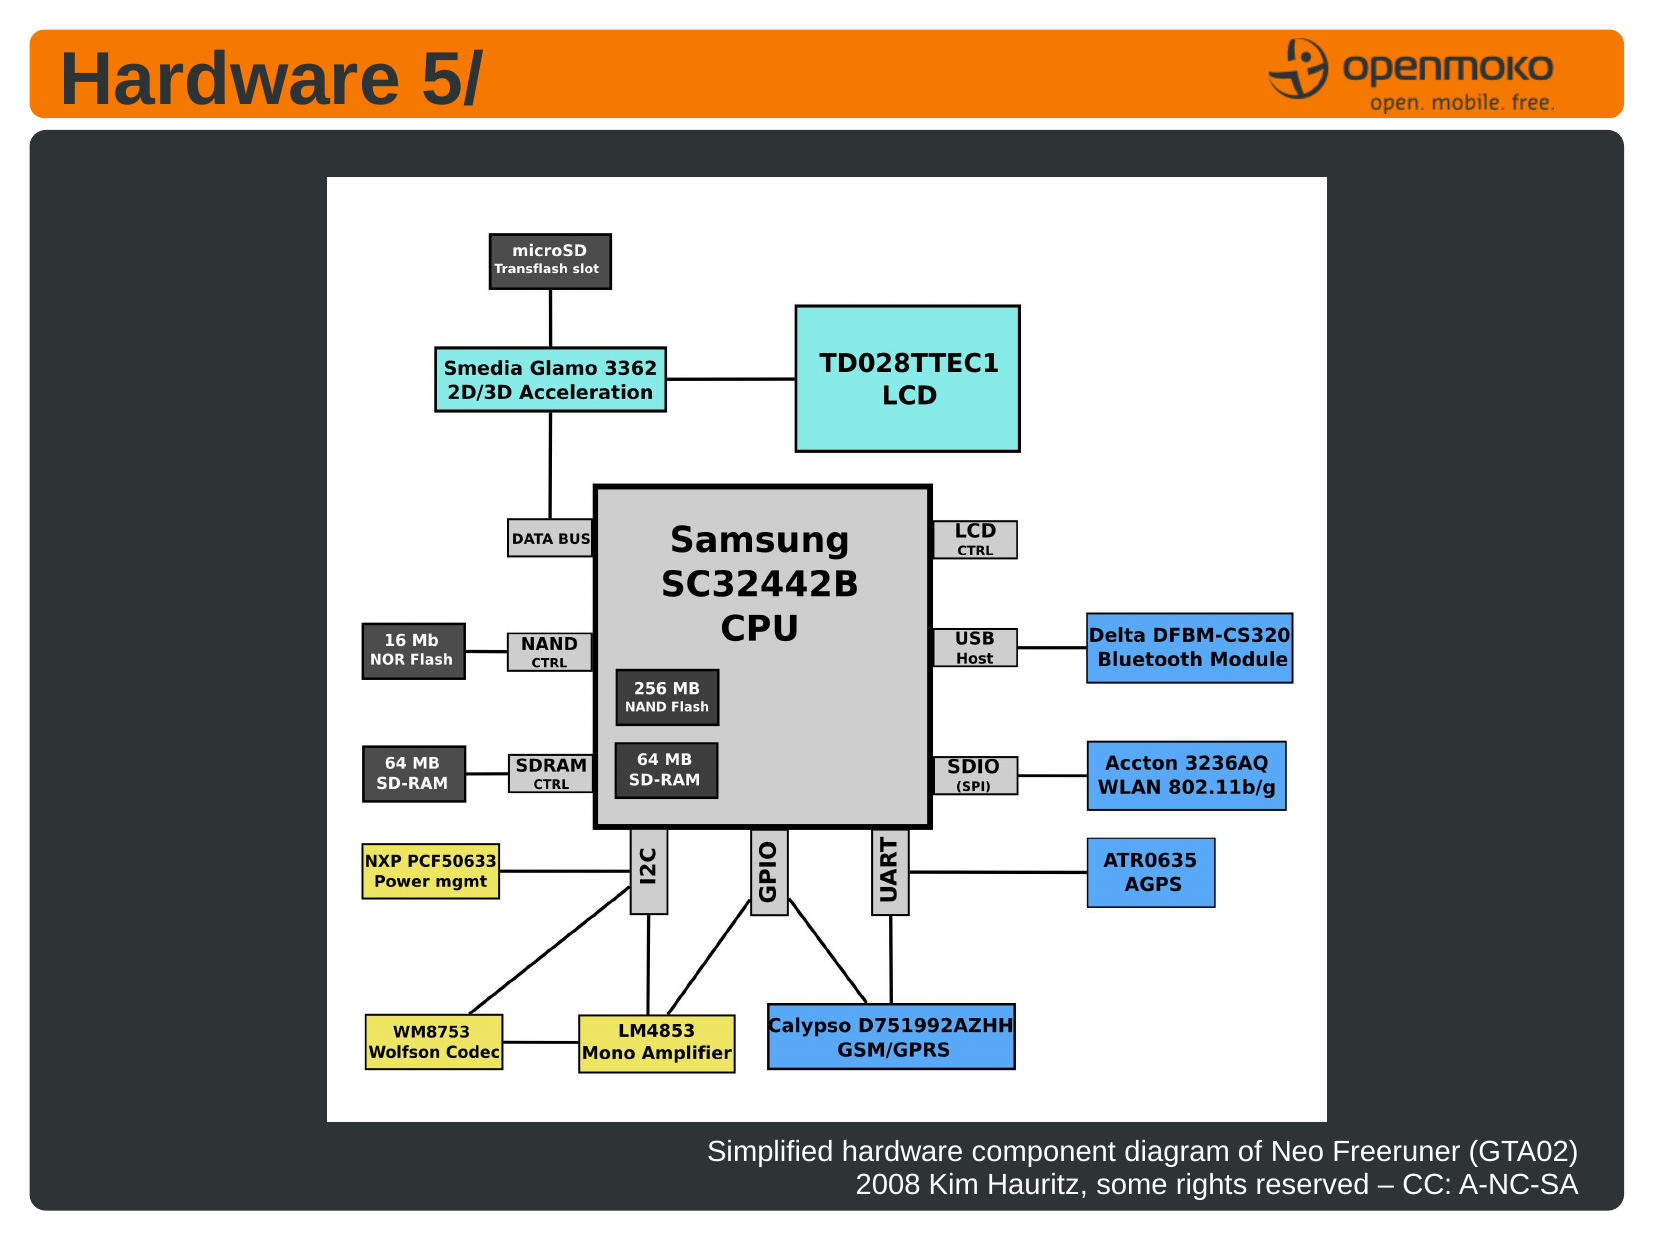

# Hardware 5/
Simplified hardware component diagram of Neo Freeruner (GTA02)
2008 Kim Hauritz, some rights reserved – CC: A-NC-SA